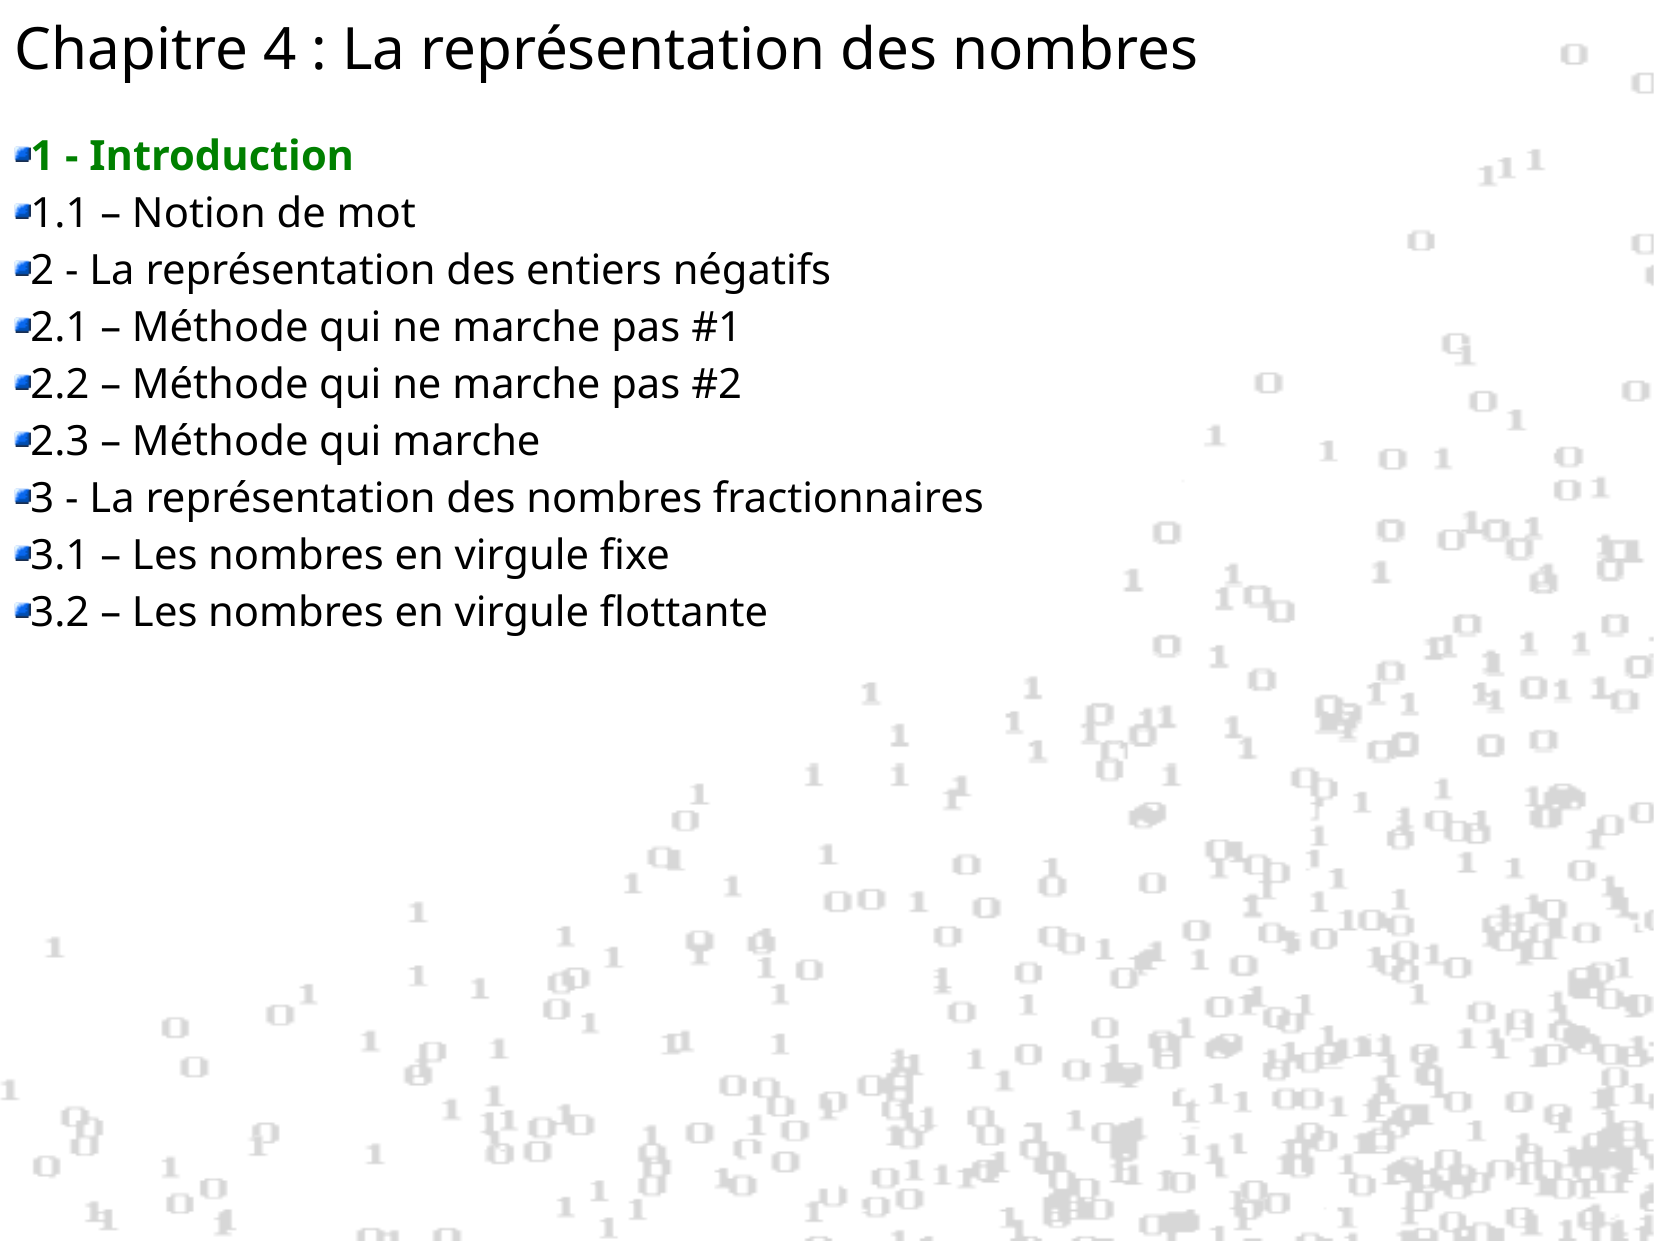

Chapitre 4 : La représentation des nombres
1 - Introduction
1.1 – Notion de mot
2 - La représentation des entiers négatifs
2.1 – Méthode qui ne marche pas #1
2.2 – Méthode qui ne marche pas #2
2.3 – Méthode qui marche
3 - La représentation des nombres fractionnaires
3.1 – Les nombres en virgule fixe
3.2 – Les nombres en virgule flottante